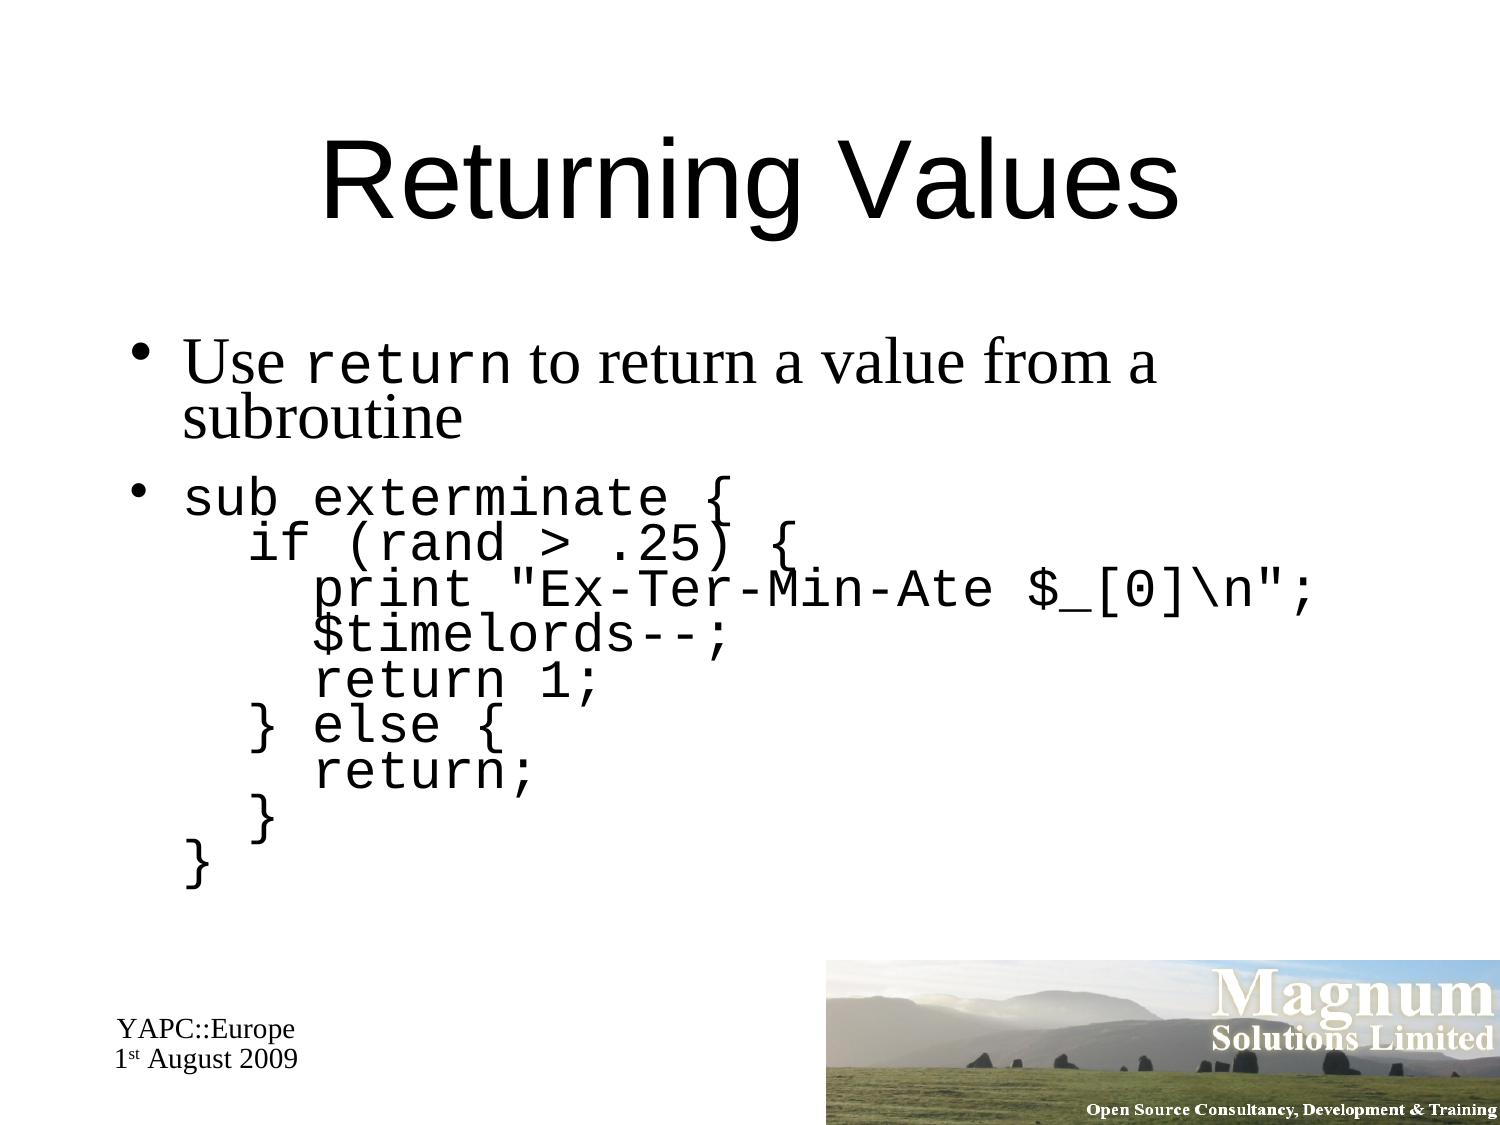

# Returning Values
Use return to return a value from a subroutine
sub exterminate {
 if (rand > .25) {
 print "Ex-Ter-Min-Ate $_[0]\n";
 $timelords--;
 return 1;
 } else {
 return;
 }
}
103